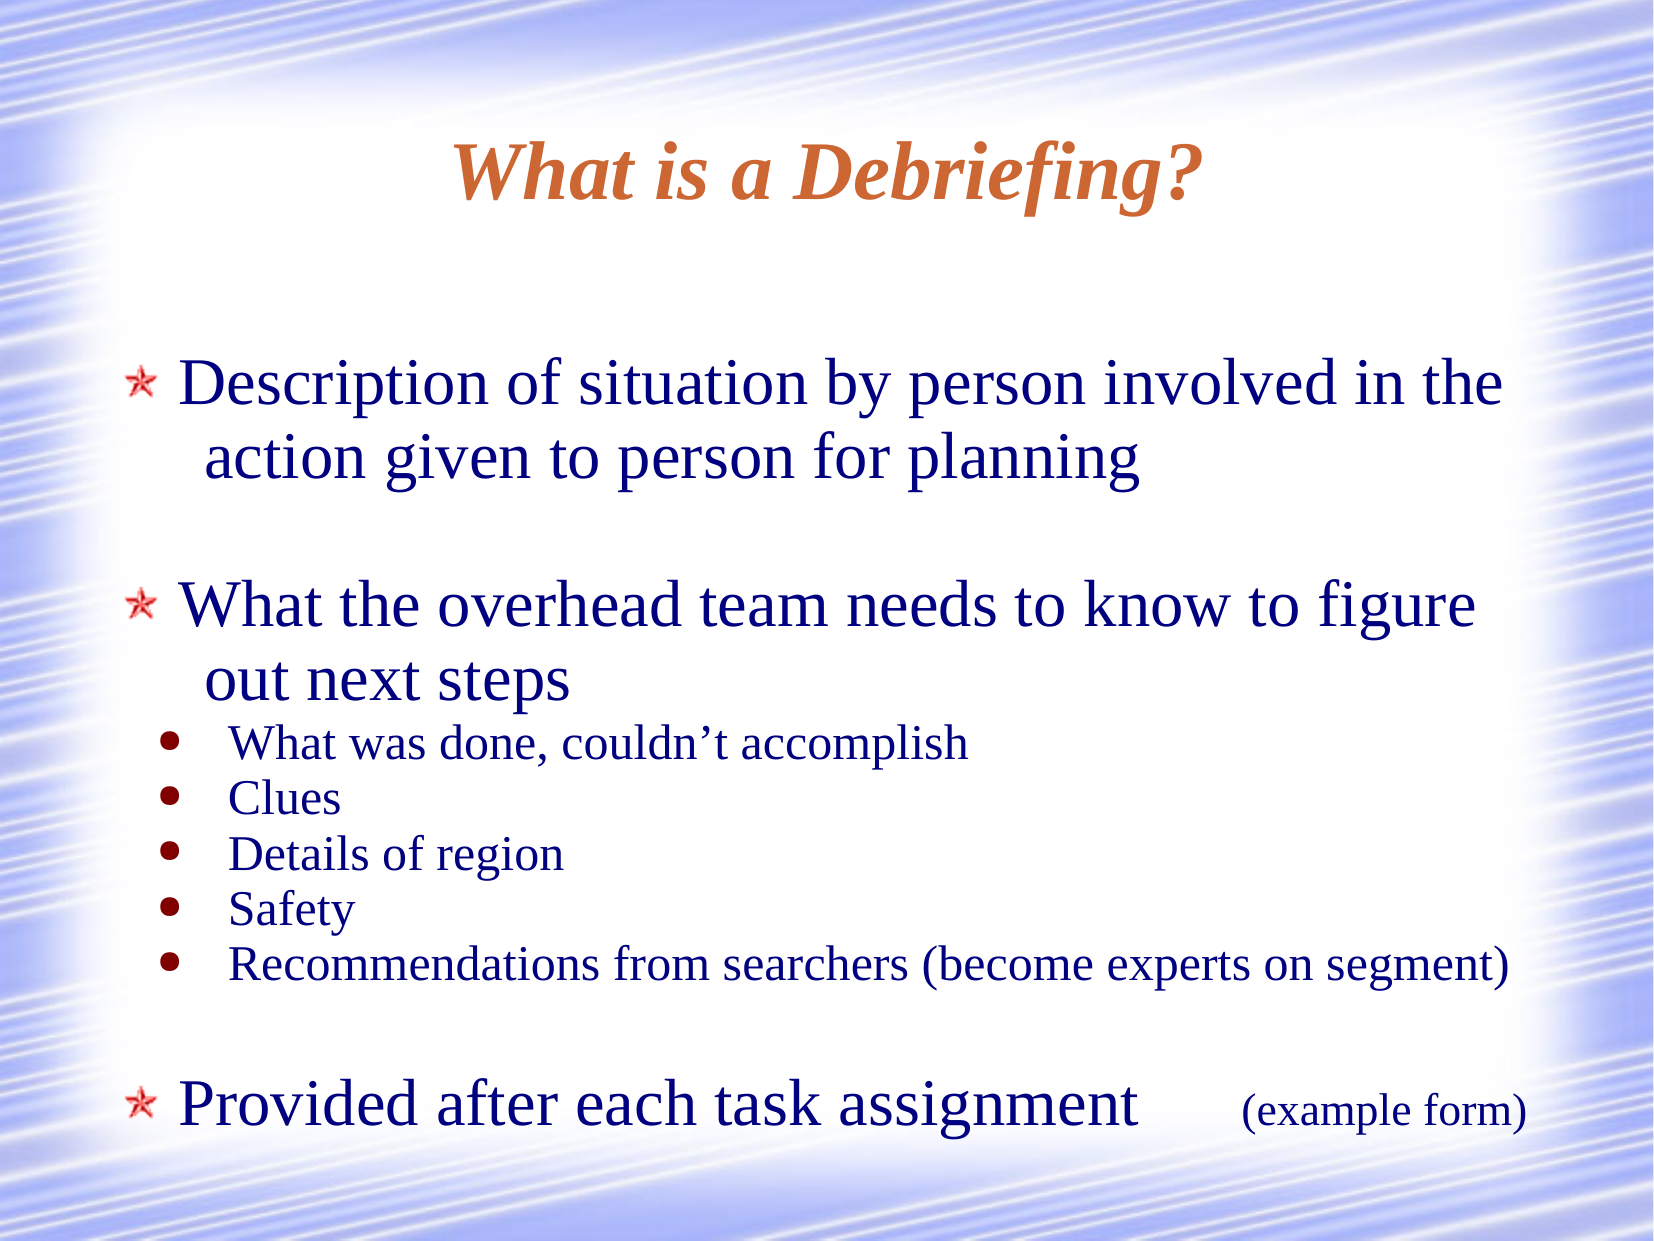

# What is a Debriefing?
 Description of situation by person involved in the action given to person for planning
 What the overhead team needs to know to figure out next steps
What was done, couldn’t accomplish
Clues
Details of region
Safety
Recommendations from searchers (become experts on segment)
 Provided after each task assignment (example form)